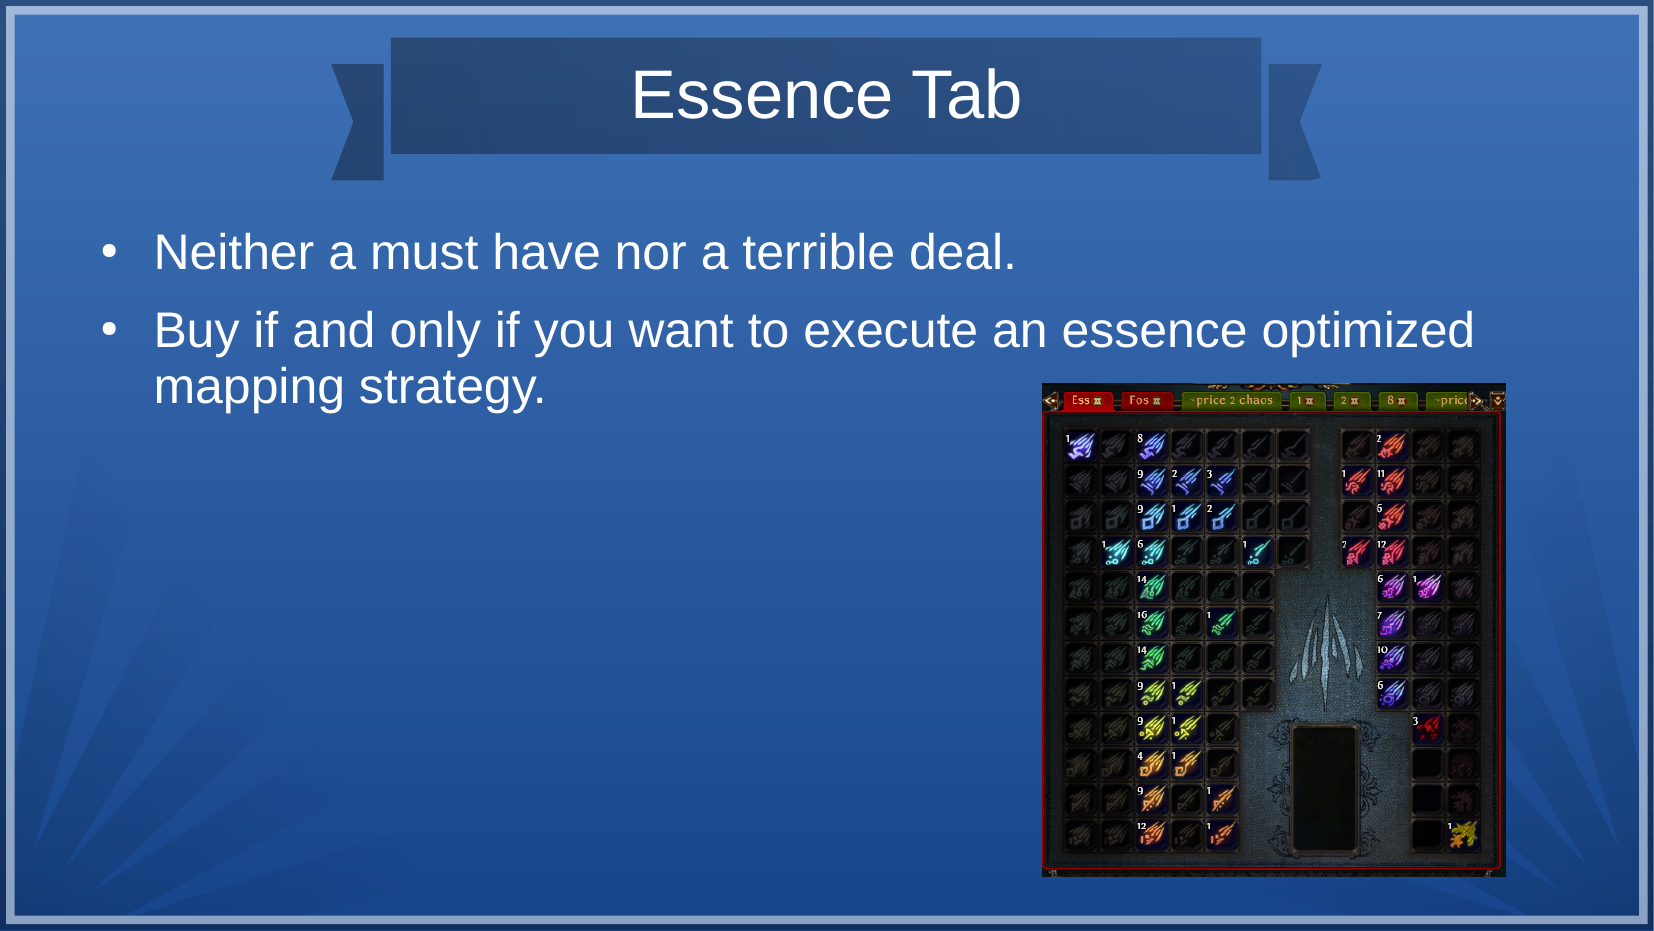

# Essence Tab
Neither a must have nor a terrible deal.
Buy if and only if you want to execute an essence optimized mapping strategy.